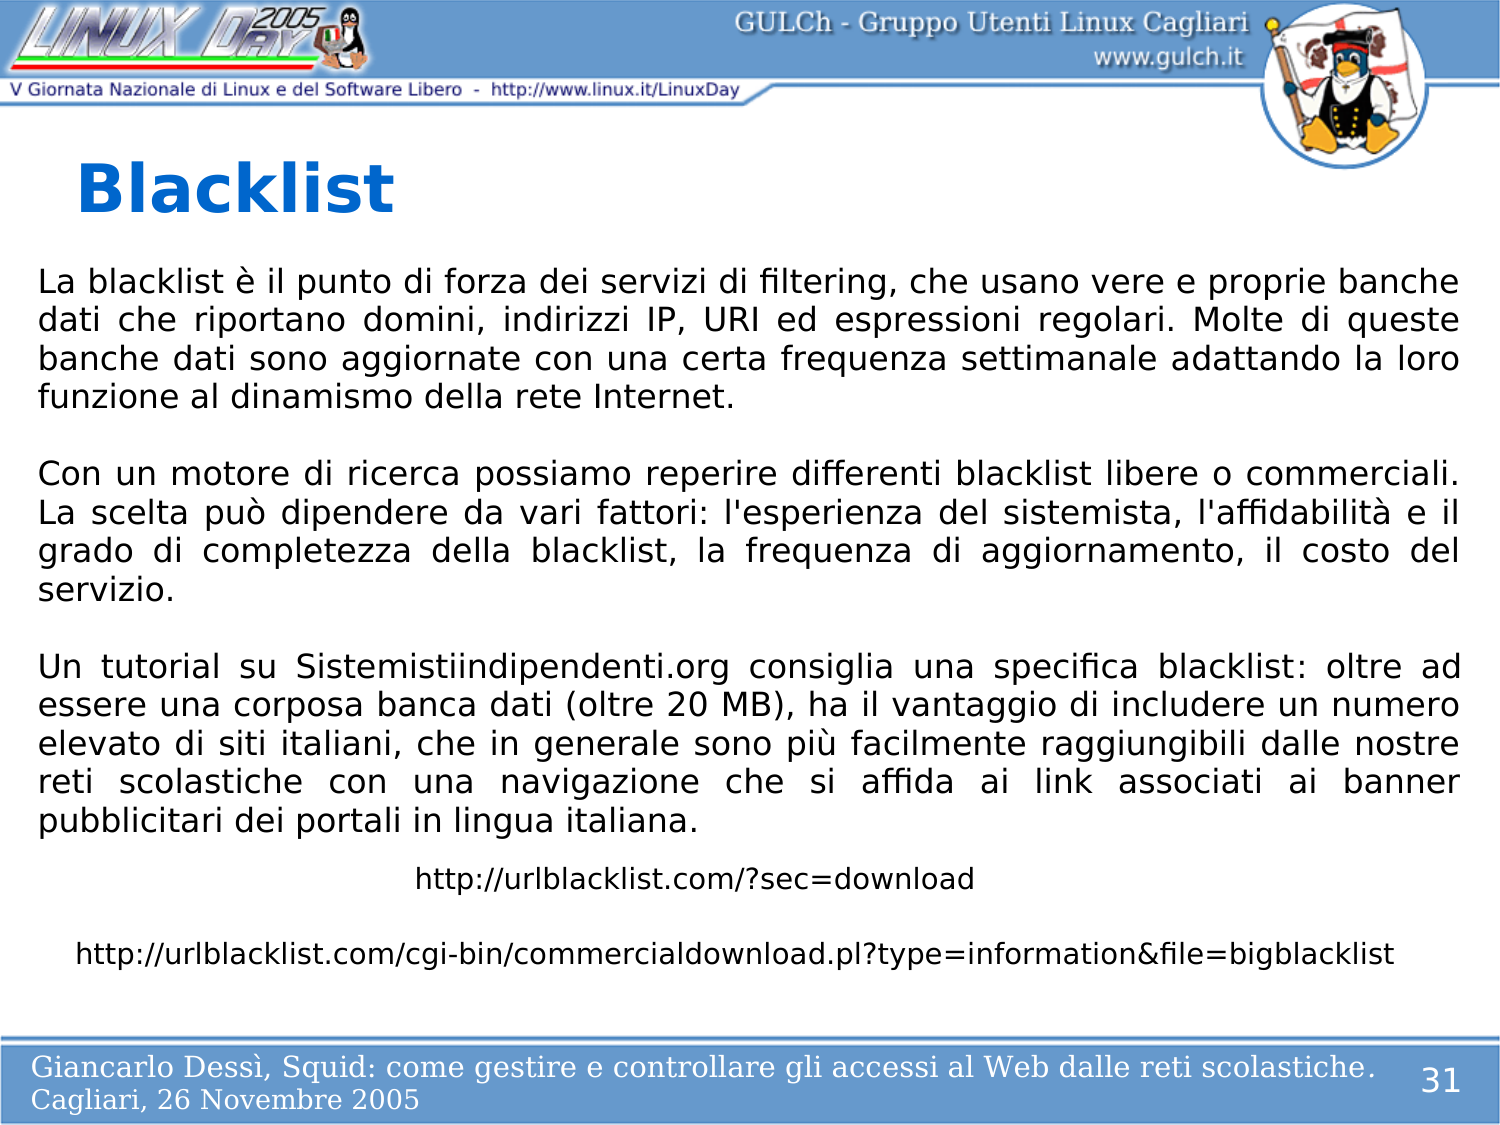

Blacklist
La blacklist è il punto di forza dei servizi di filtering, che usano vere e proprie banche dati che riportano domini, indirizzi IP, URI ed espressioni regolari. Molte di queste banche dati sono aggiornate con una certa frequenza settimanale adattando la loro funzione al dinamismo della rete Internet.
Con un motore di ricerca possiamo reperire differenti blacklist libere o commerciali. La scelta può dipendere da vari fattori: l'esperienza del sistemista, l'affidabilità e il grado di completezza della blacklist, la frequenza di aggiornamento, il costo del servizio.
Un tutorial su Sistemistiindipendenti.org consiglia una specifica blacklist: oltre ad essere una corposa banca dati (oltre 20 MB), ha il vantaggio di includere un numero elevato di siti italiani, che in generale sono più facilmente raggiungibili dalle nostre reti scolastiche con una navigazione che si affida ai link associati ai banner pubblicitari dei portali in lingua italiana.
http://urlblacklist.com/?sec=download
http://urlblacklist.com/cgi-bin/commercialdownload.pl?type=information&file=bigblacklist